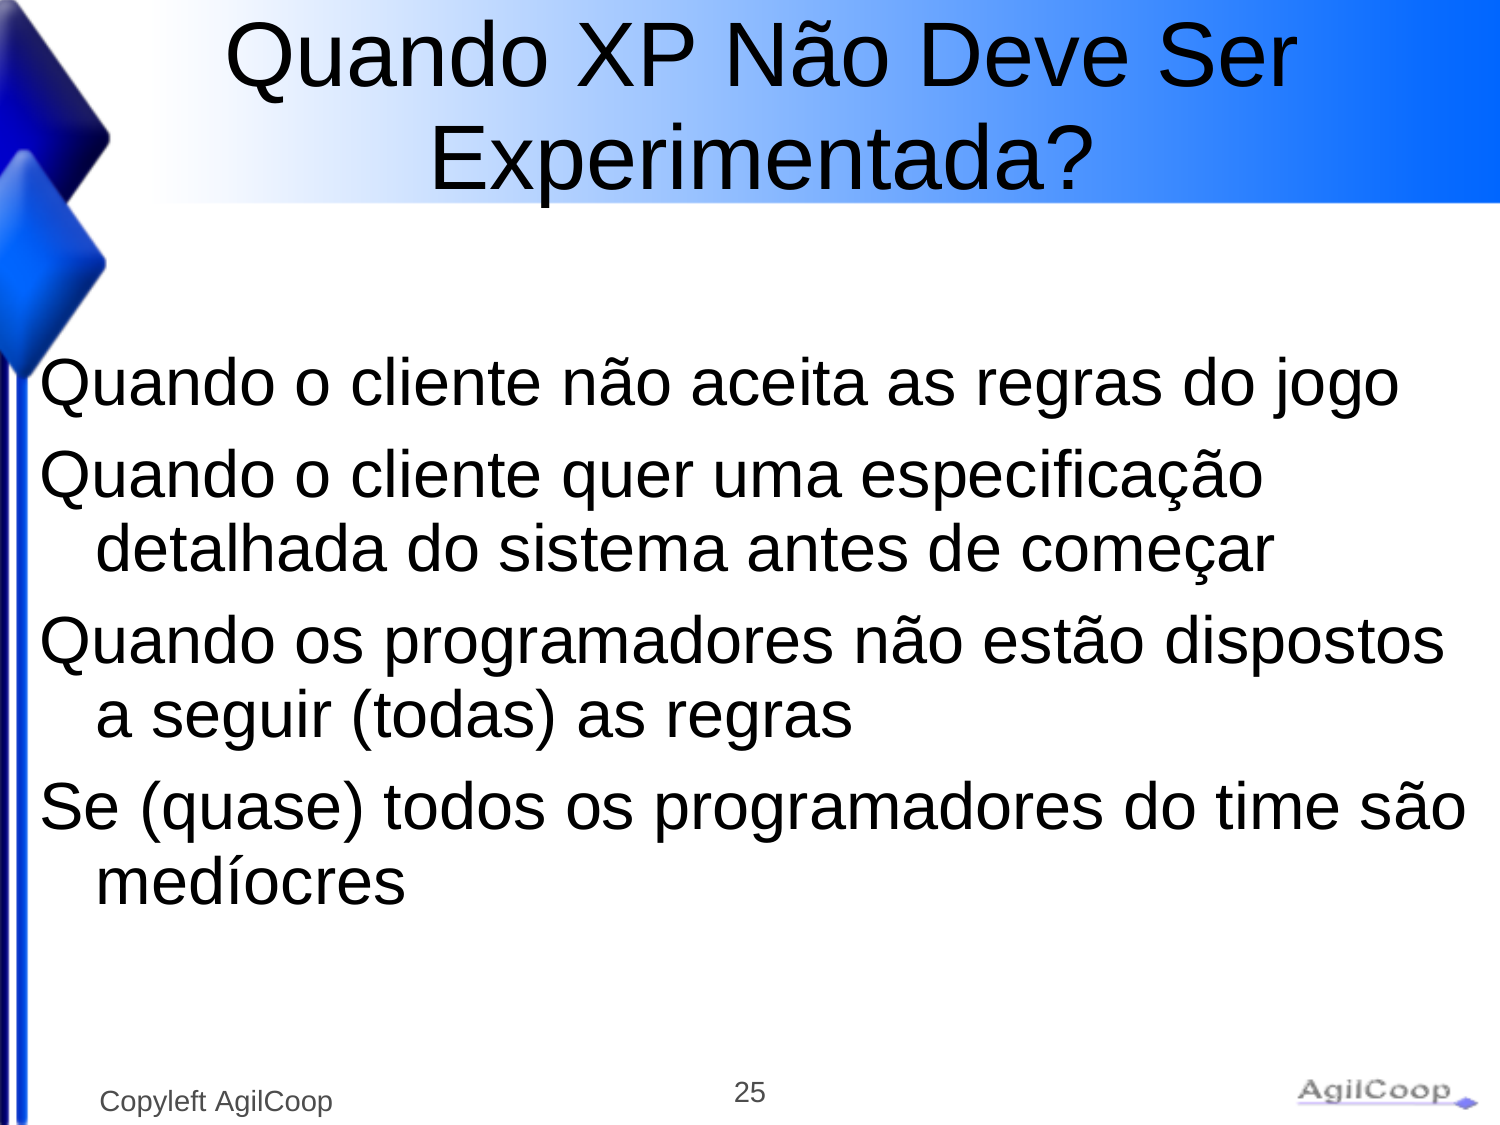

# Quando XP Não Deve Ser Experimentada?
Quando o cliente não aceita as regras do jogo
Quando o cliente quer uma especificação detalhada do sistema antes de começar
Quando os programadores não estão dispostos a seguir (todas) as regras
Se (quase) todos os programadores do time são medíocres
25